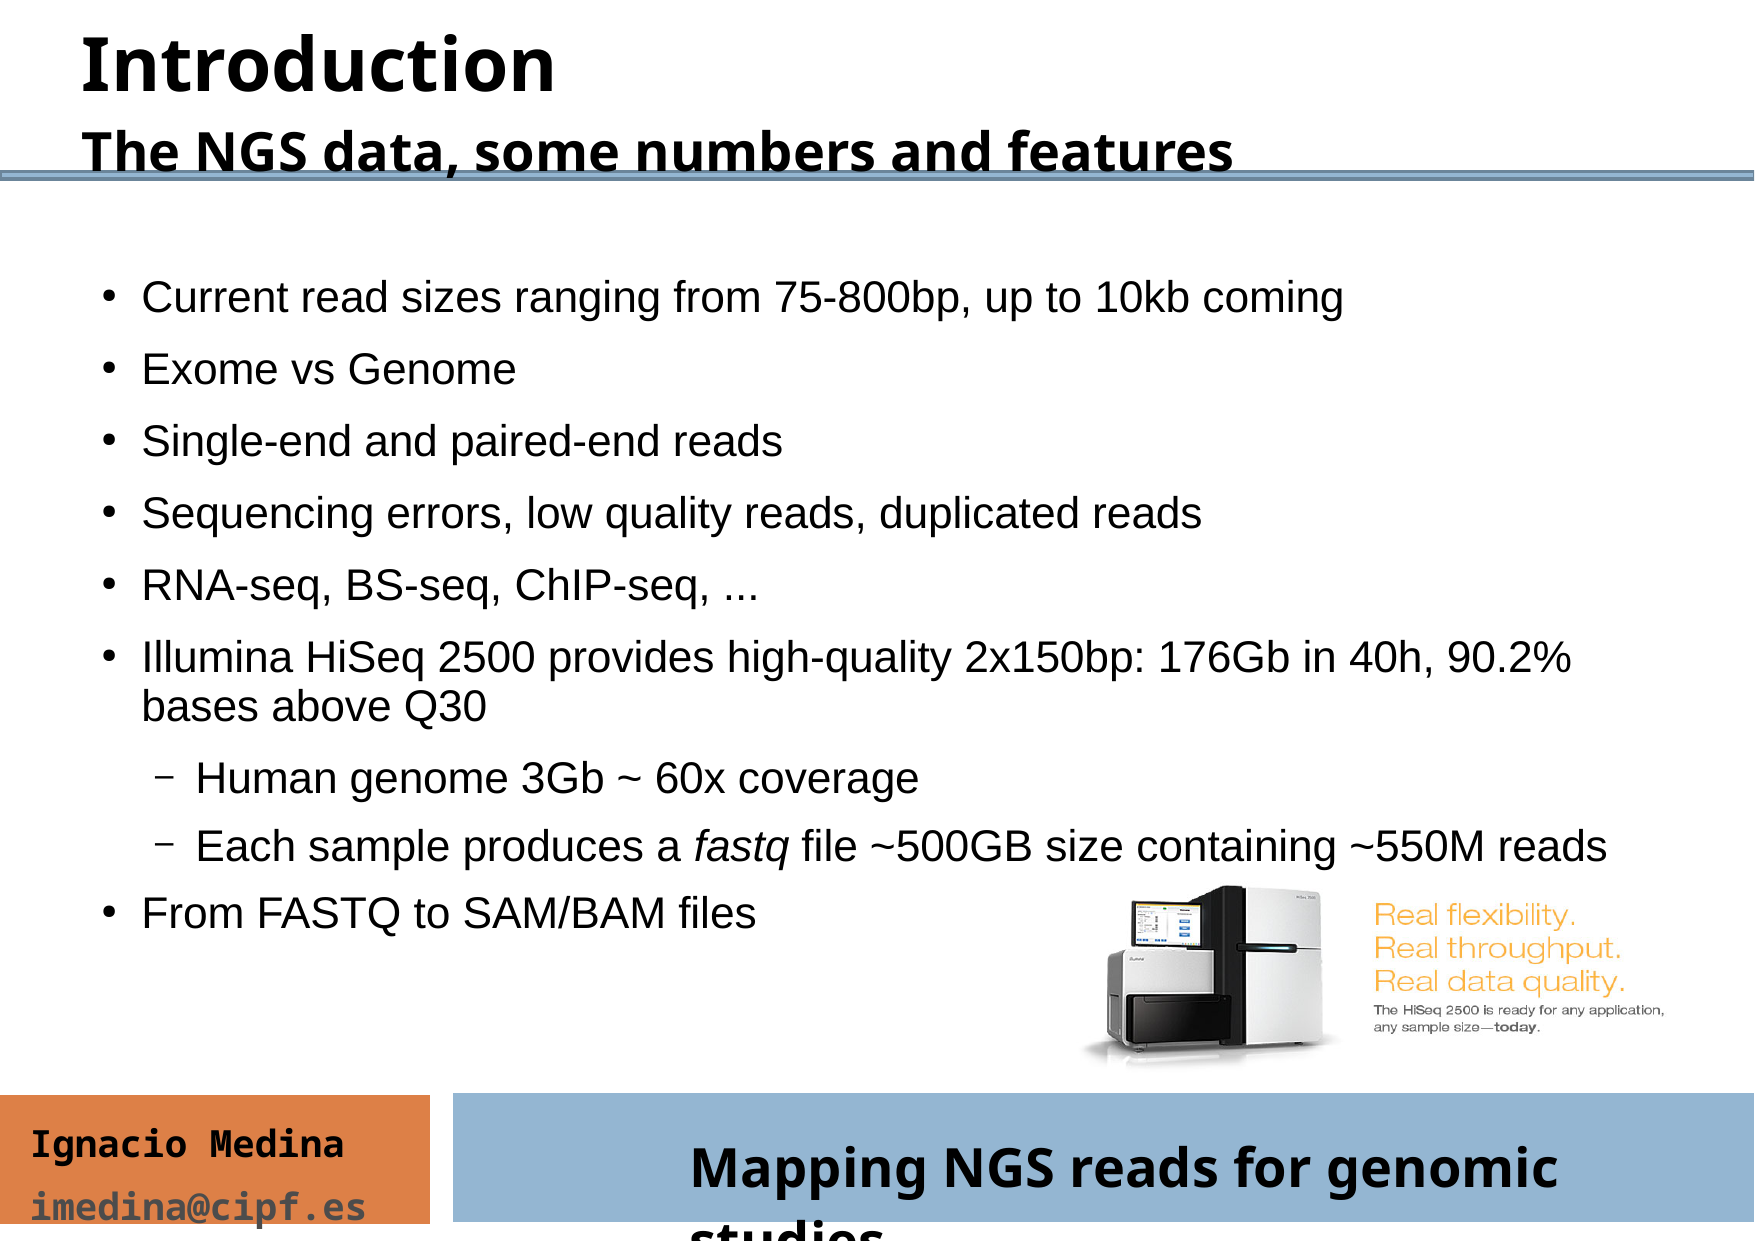

Introduction
The NGS data, some numbers and features
# Current read sizes ranging from 75-800bp, up to 10kb coming
Exome vs Genome
Single-end and paired-end reads
Sequencing errors, low quality reads, duplicated reads
RNA-seq, BS-seq, ChIP-seq, ...
Illumina HiSeq 2500 provides high-quality 2x150bp: 176Gb in 40h, 90.2% bases above Q30
Human genome 3Gb ~ 60x coverage
Each sample produces a fastq file ~500GB size containing ~550M reads
From FASTQ to SAM/BAM files
Ignacio Medina
imedina@cipf.es
Mapping NGS reads for genomic studies